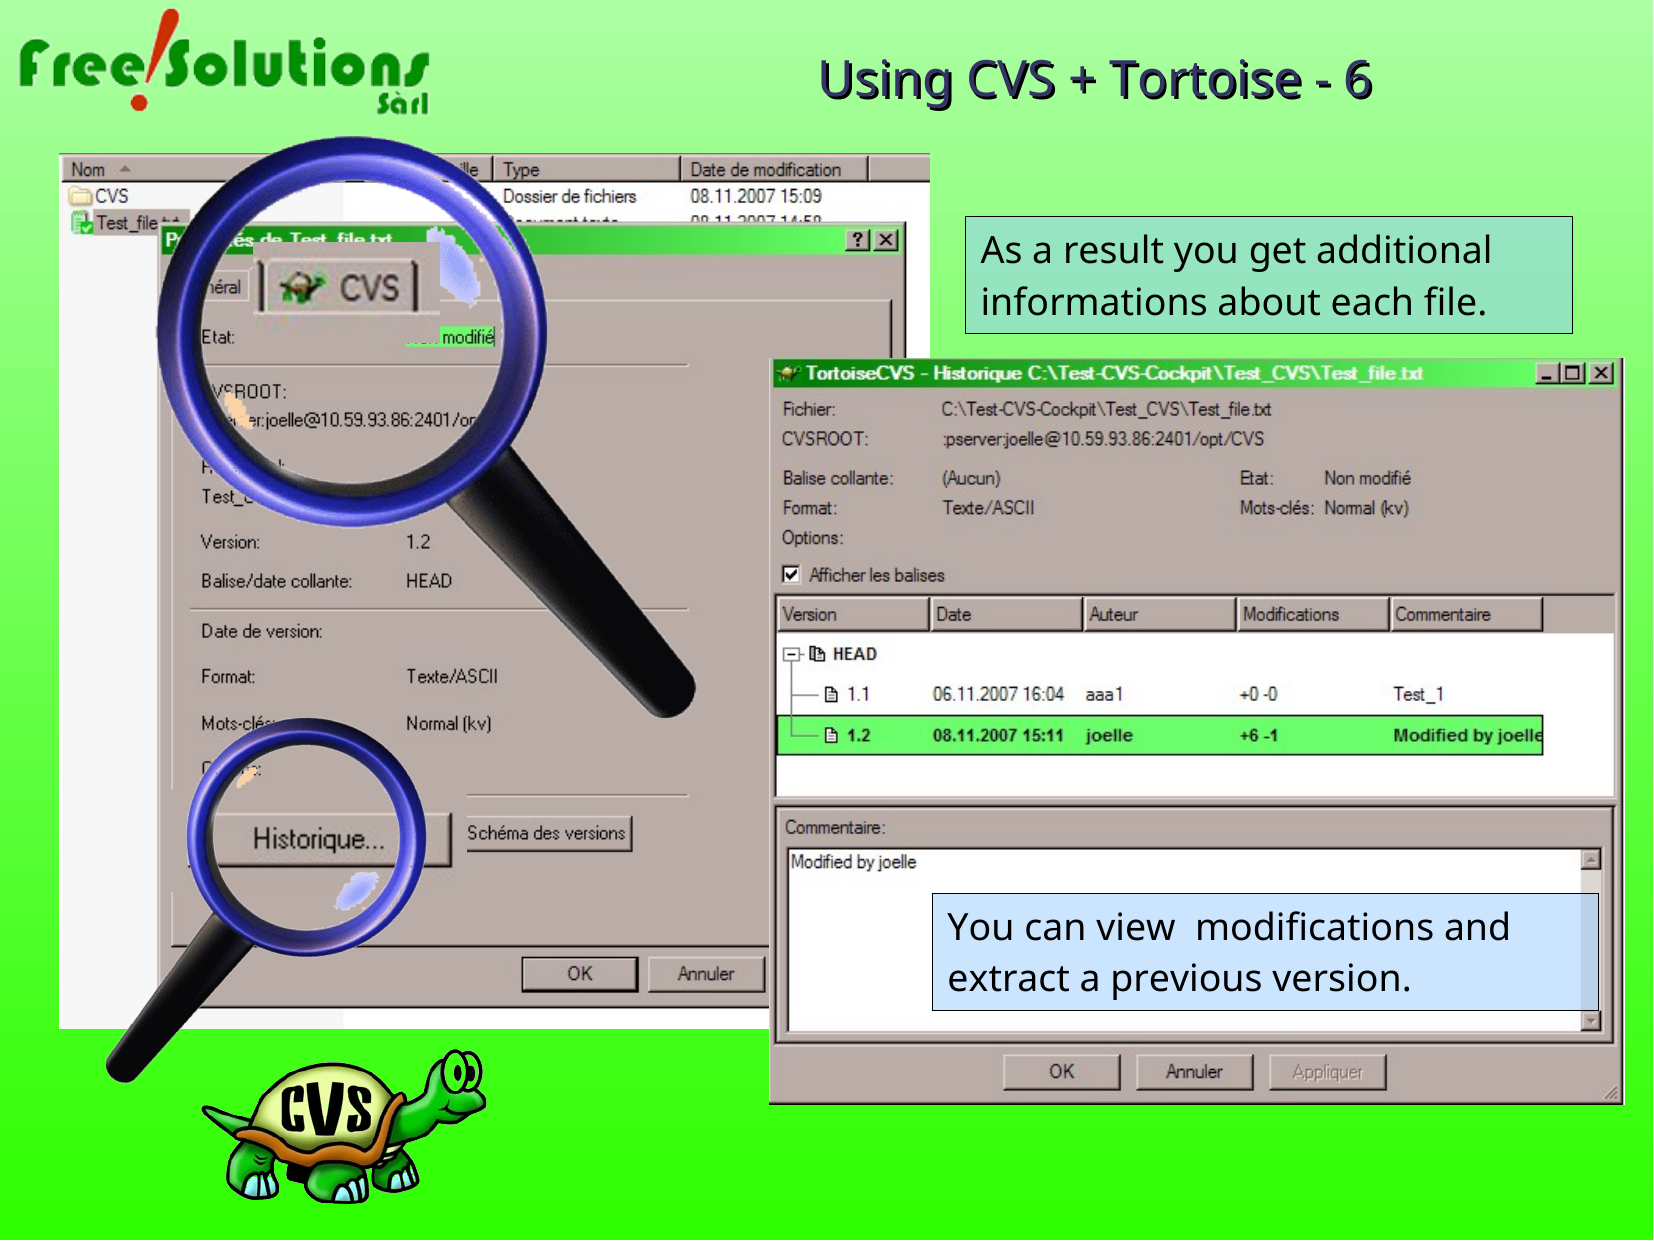

Using CVS + Tortoise - 6
As a result you get additional informations about each file.
You can view modifications and extract a previous version.